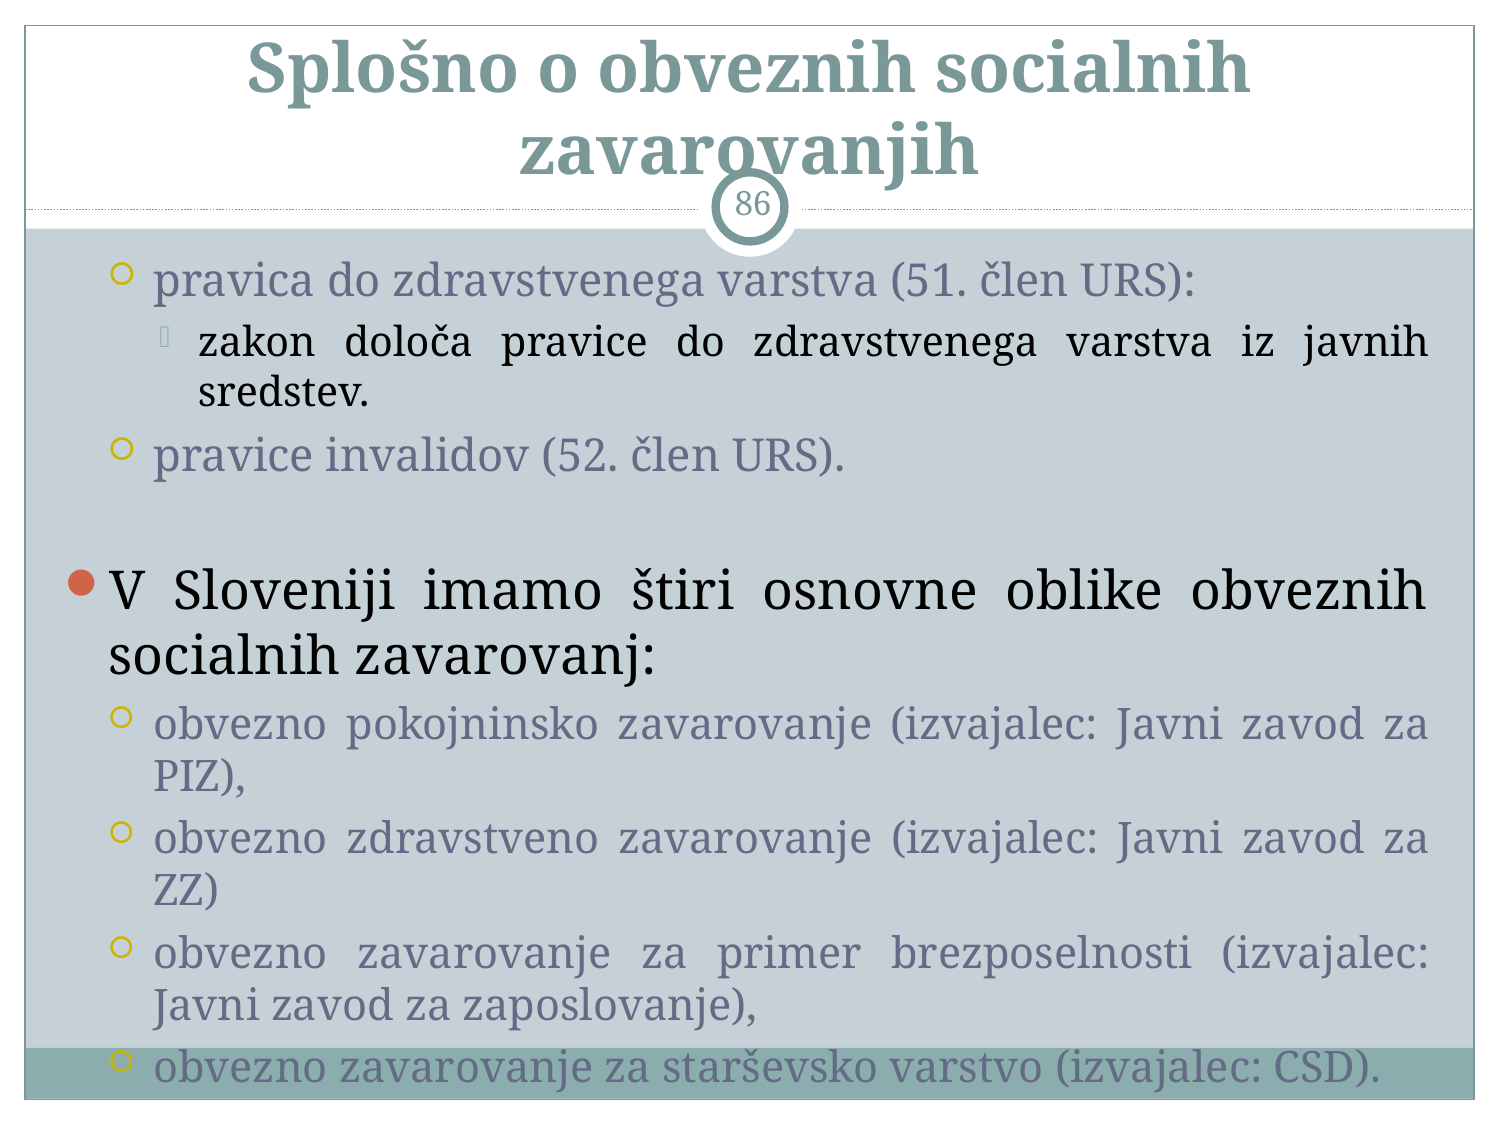

# Splošno o obveznih socialnih zavarovanjih
pravica do zdravstvenega varstva (51. člen URS):
zakon določa pravice do zdravstvenega varstva iz javnih sredstev.
pravice invalidov (52. člen URS).
V Sloveniji imamo štiri osnovne oblike obveznih socialnih zavarovanj:
obvezno pokojninsko zavarovanje (izvajalec: Javni zavod za PIZ),
obvezno zdravstveno zavarovanje (izvajalec: Javni zavod za ZZ)
obvezno zavarovanje za primer brezposelnosti (izvajalec: Javni zavod za zaposlovanje),
obvezno zavarovanje za starševsko varstvo (izvajalec: CSD).